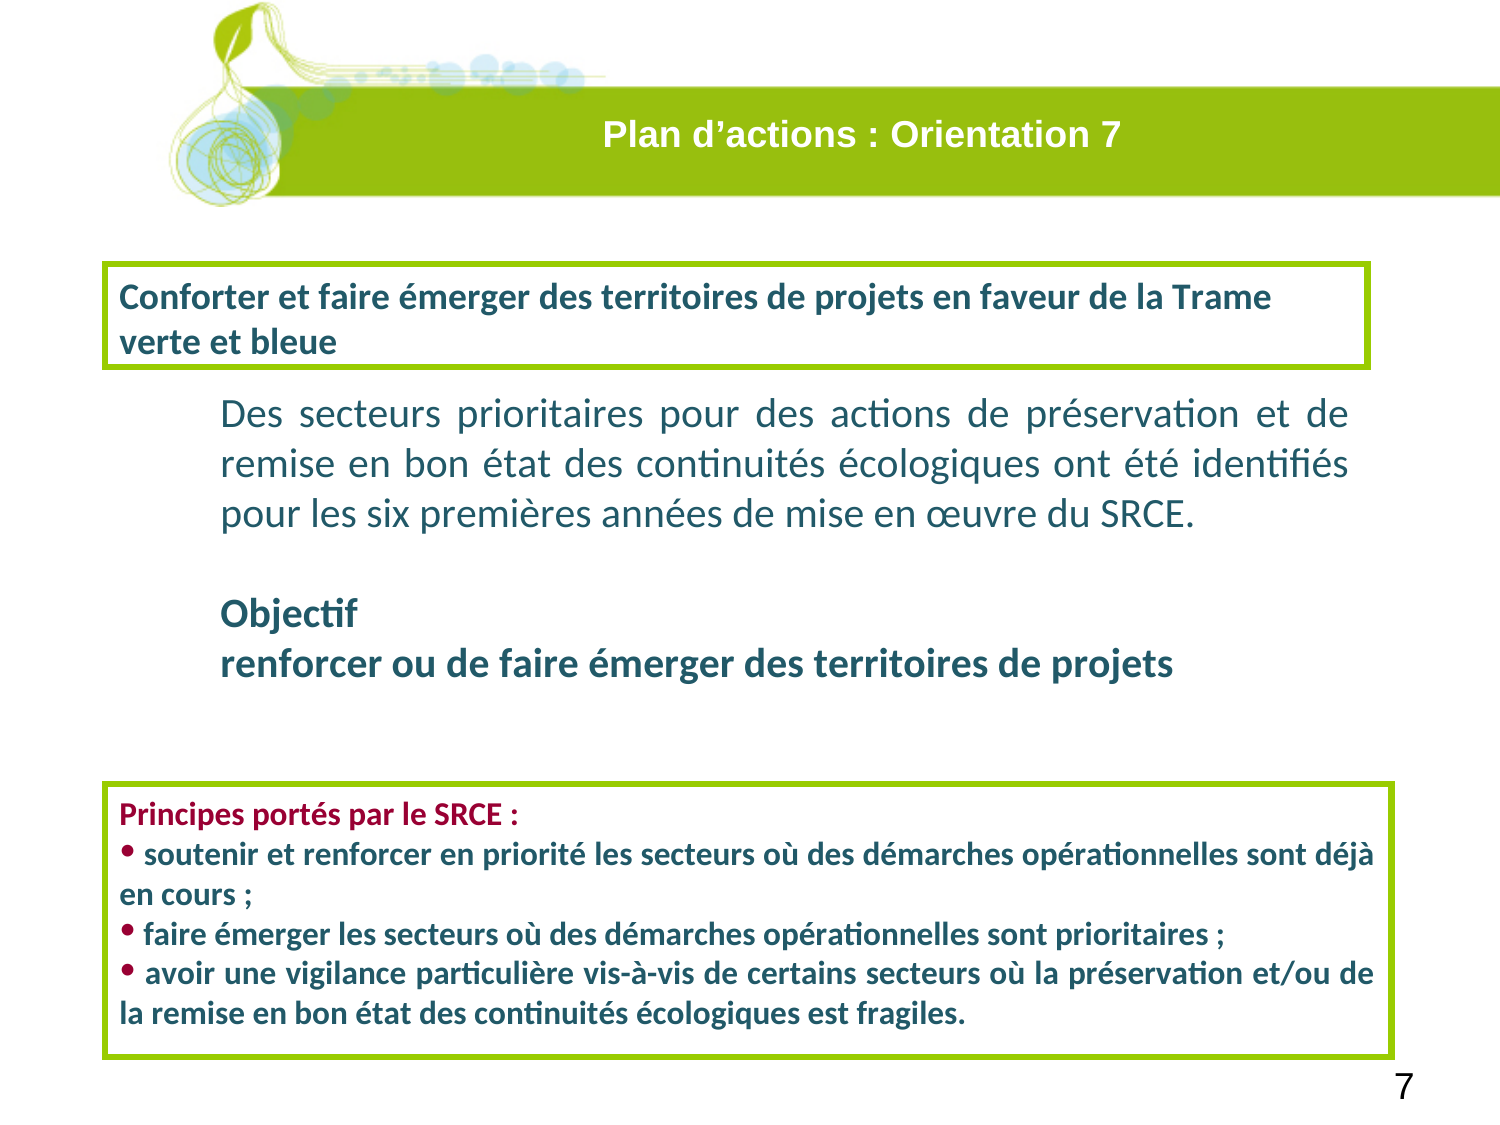

Plan d’actions : Orientation 7
Conforter et faire émerger des territoires de projets en faveur de la Trame verte et bleue
Des secteurs prioritaires pour des actions de préservation et de remise en bon état des continuités écologiques ont été identifiés pour les six premières années de mise en œuvre du SRCE.
Objectif
renforcer ou de faire émerger des territoires de projets
Principes portés par le SRCE :
 soutenir et renforcer en priorité les secteurs où des démarches opérationnelles sont déjà en cours ;
 faire émerger les secteurs où des démarches opérationnelles sont prioritaires ;
 avoir une vigilance particulière vis-à-vis de certains secteurs où la préservation et/ou de la remise en bon état des continuités écologiques est fragiles.